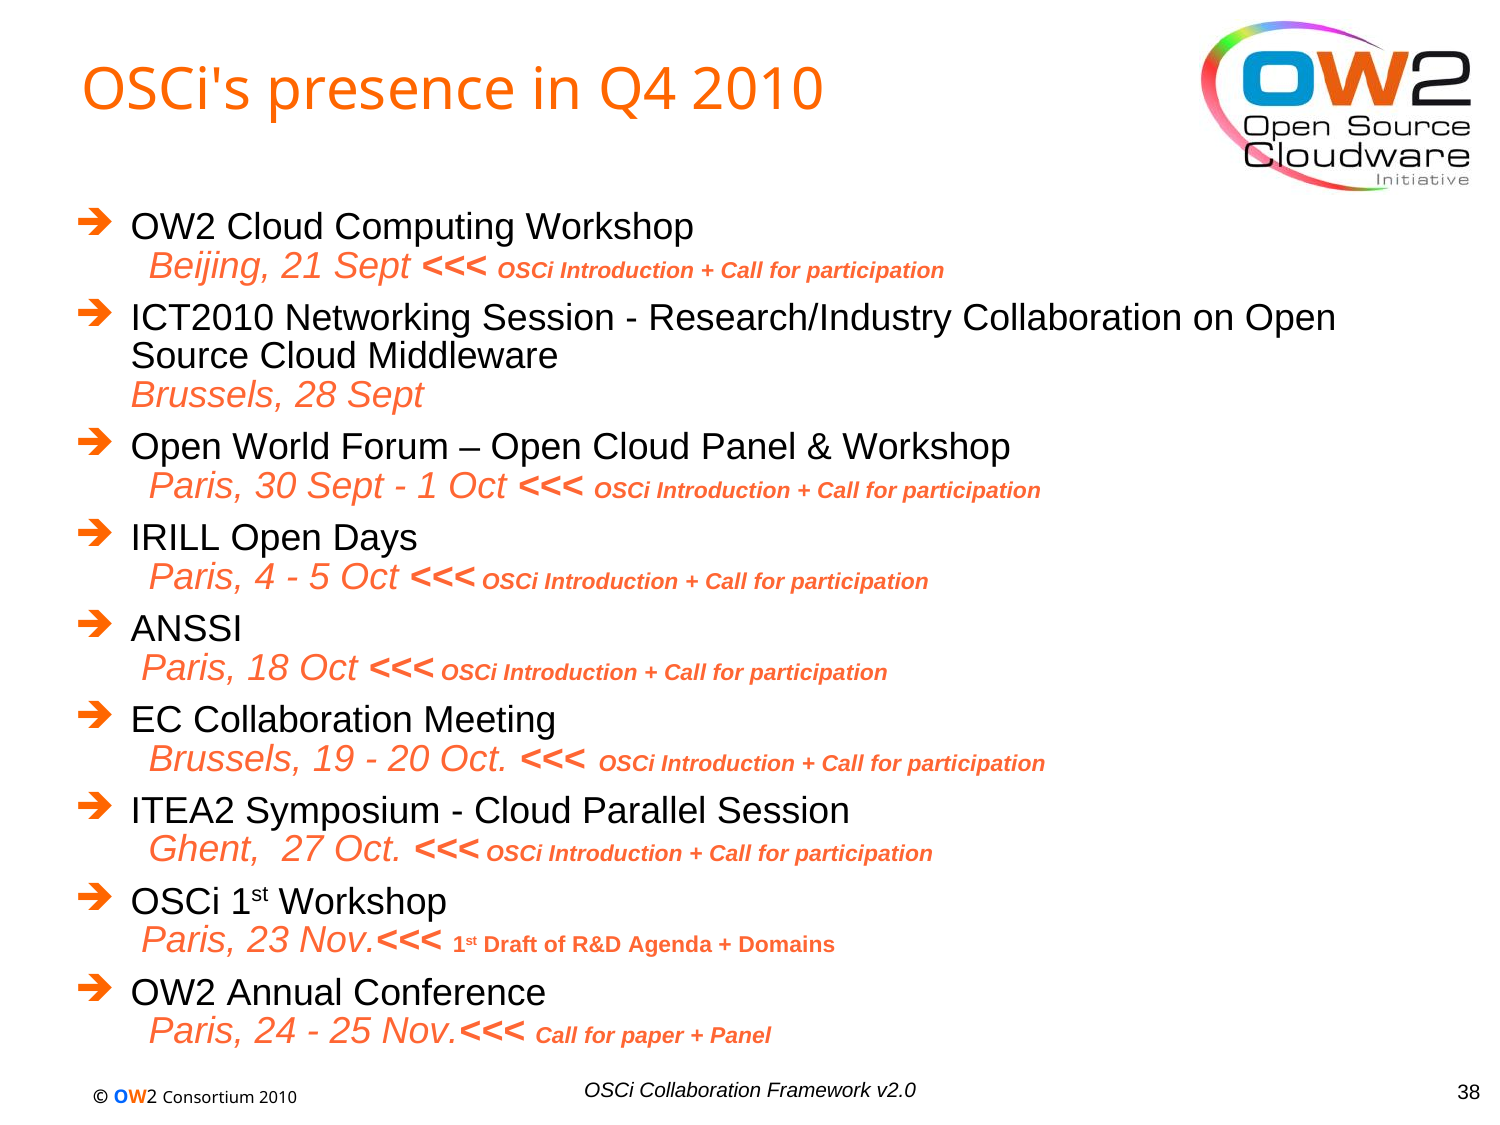

# OSCi's presence in Q4 2010
OW2 Cloud Computing Workshop
	Beijing, 21 Sept <<< OSCi Introduction + Call for participation
ICT2010 Networking Session - Research/Industry Collaboration on Open Source Cloud Middleware
Brussels, 28 Sept
Open World Forum – Open Cloud Panel & Workshop
	Paris, 30 Sept - 1 Oct <<< OSCi Introduction + Call for participation
IRILL Open Days
	Paris, 4 - 5 Oct <<< OSCi Introduction + Call for participation
ANSSI
 Paris, 18 Oct <<< OSCi Introduction + Call for participation
EC Collaboration Meeting
	Brussels, 19 - 20 Oct. <<< OSCi Introduction + Call for participation
ITEA2 Symposium - Cloud Parallel Session
	Ghent, 27 Oct. <<< OSCi Introduction + Call for participation
OSCi 1st Workshop
 Paris, 23 Nov.<<< 1st Draft of R&D Agenda + Domains
OW2 Annual Conference
	Paris, 24 - 25 Nov.<<< Call for paper + Panel